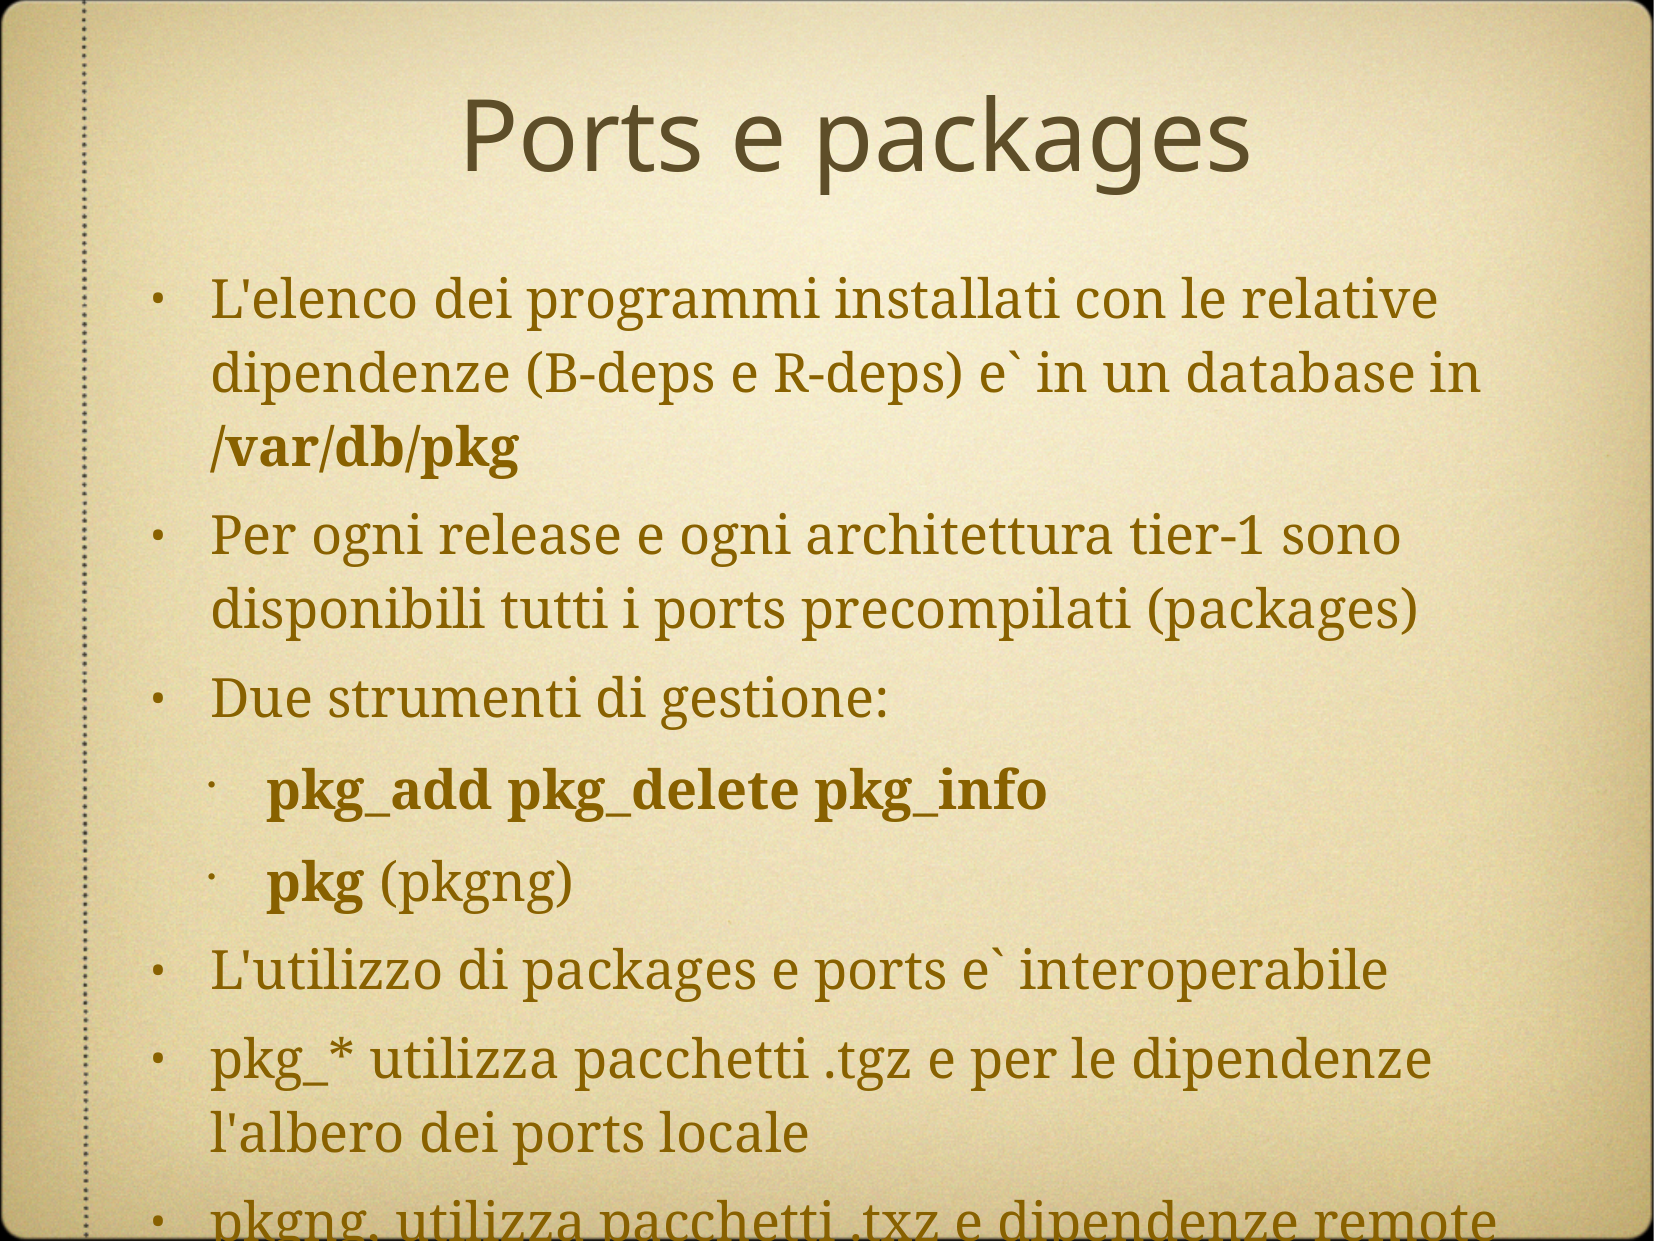

# Ports e packages
L'elenco dei programmi installati con le relative dipendenze (B-deps e R-deps) e` in un database in /var/db/pkg
Per ogni release e ogni architettura tier-1 sono disponibili tutti i ports precompilati (packages)
Due strumenti di gestione:
pkg_add pkg_delete pkg_info
pkg (pkgng)
L'utilizzo di packages e ports e` interoperabile
pkg_* utilizza pacchetti .tgz e per le dipendenze l'albero dei ports locale
pkgng, utilizza pacchetti .txz e dipendenze remote